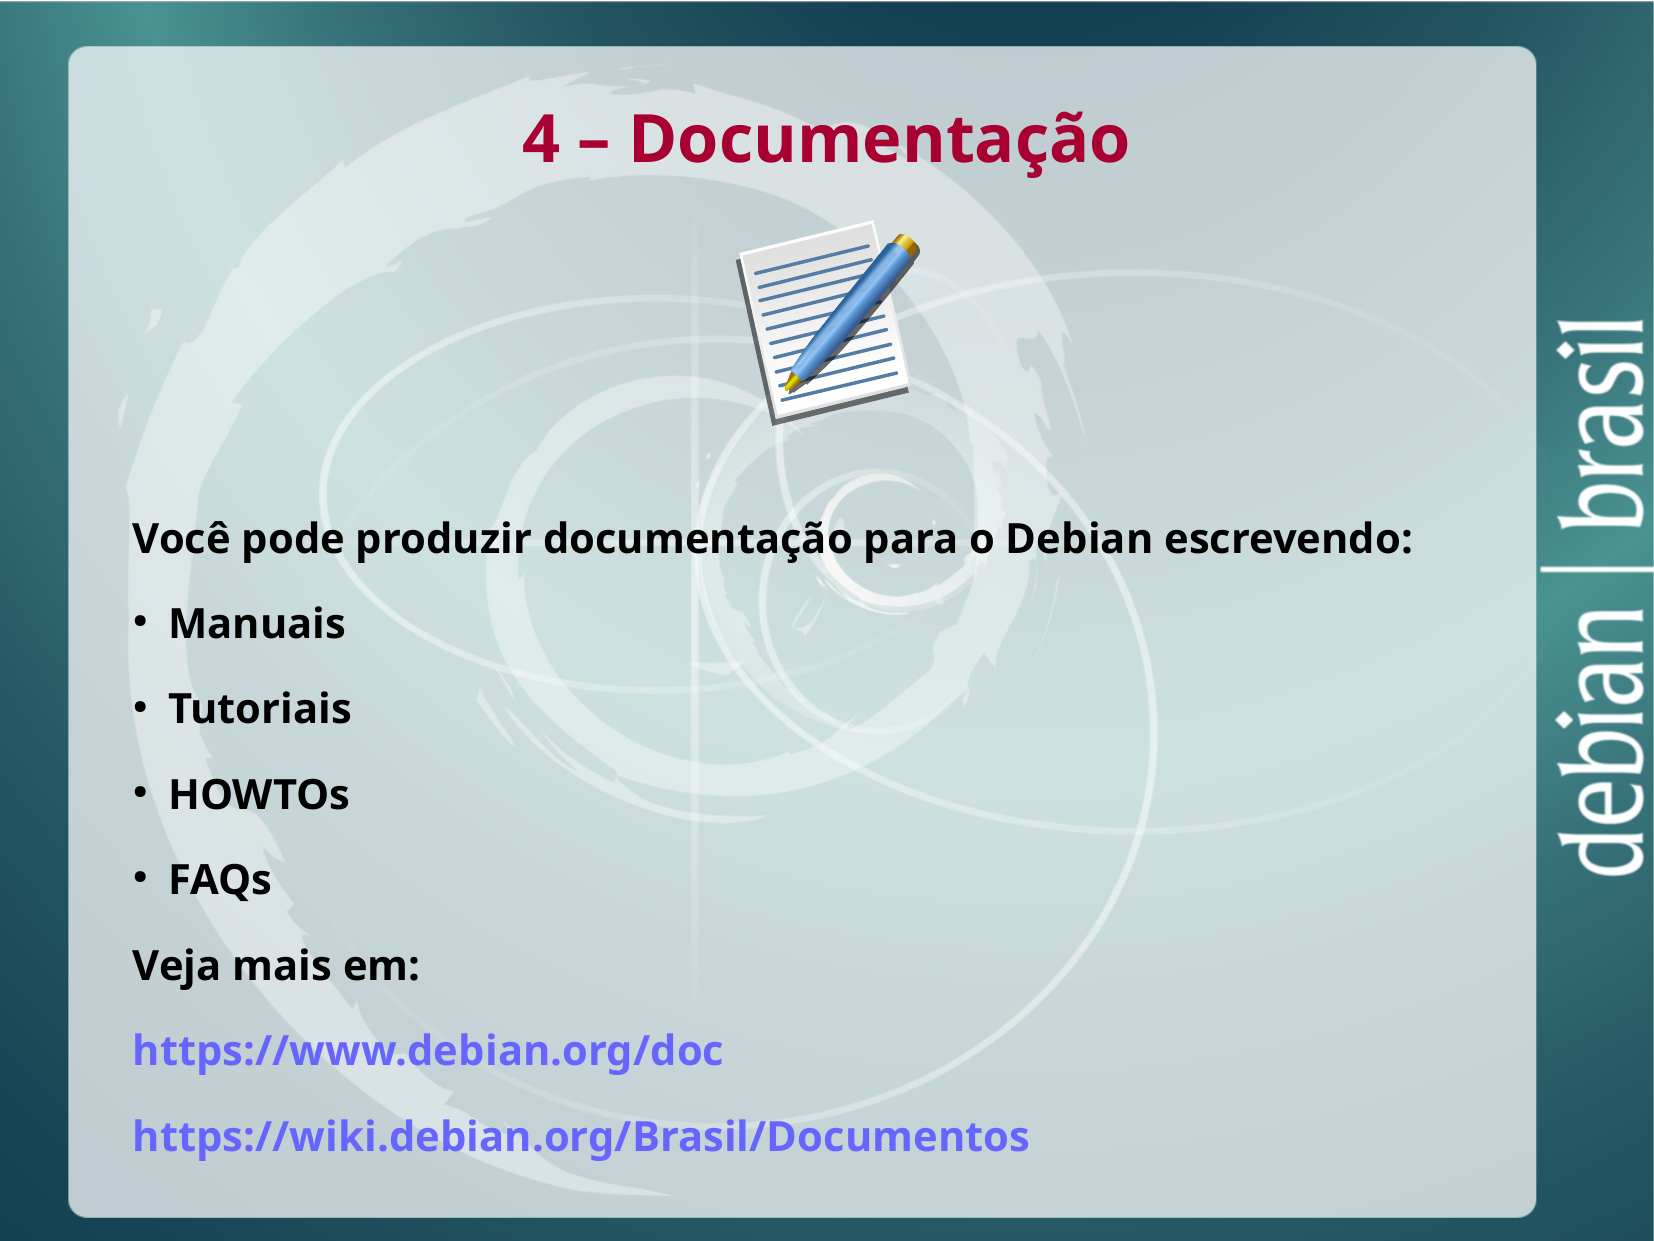

4 – Documentação
Você pode produzir documentação para o Debian escrevendo:
Manuais
Tutoriais
HOWTOs
FAQs
Veja mais em:
https://www.debian.org/doc
https://wiki.debian.org/Brasil/Documentos